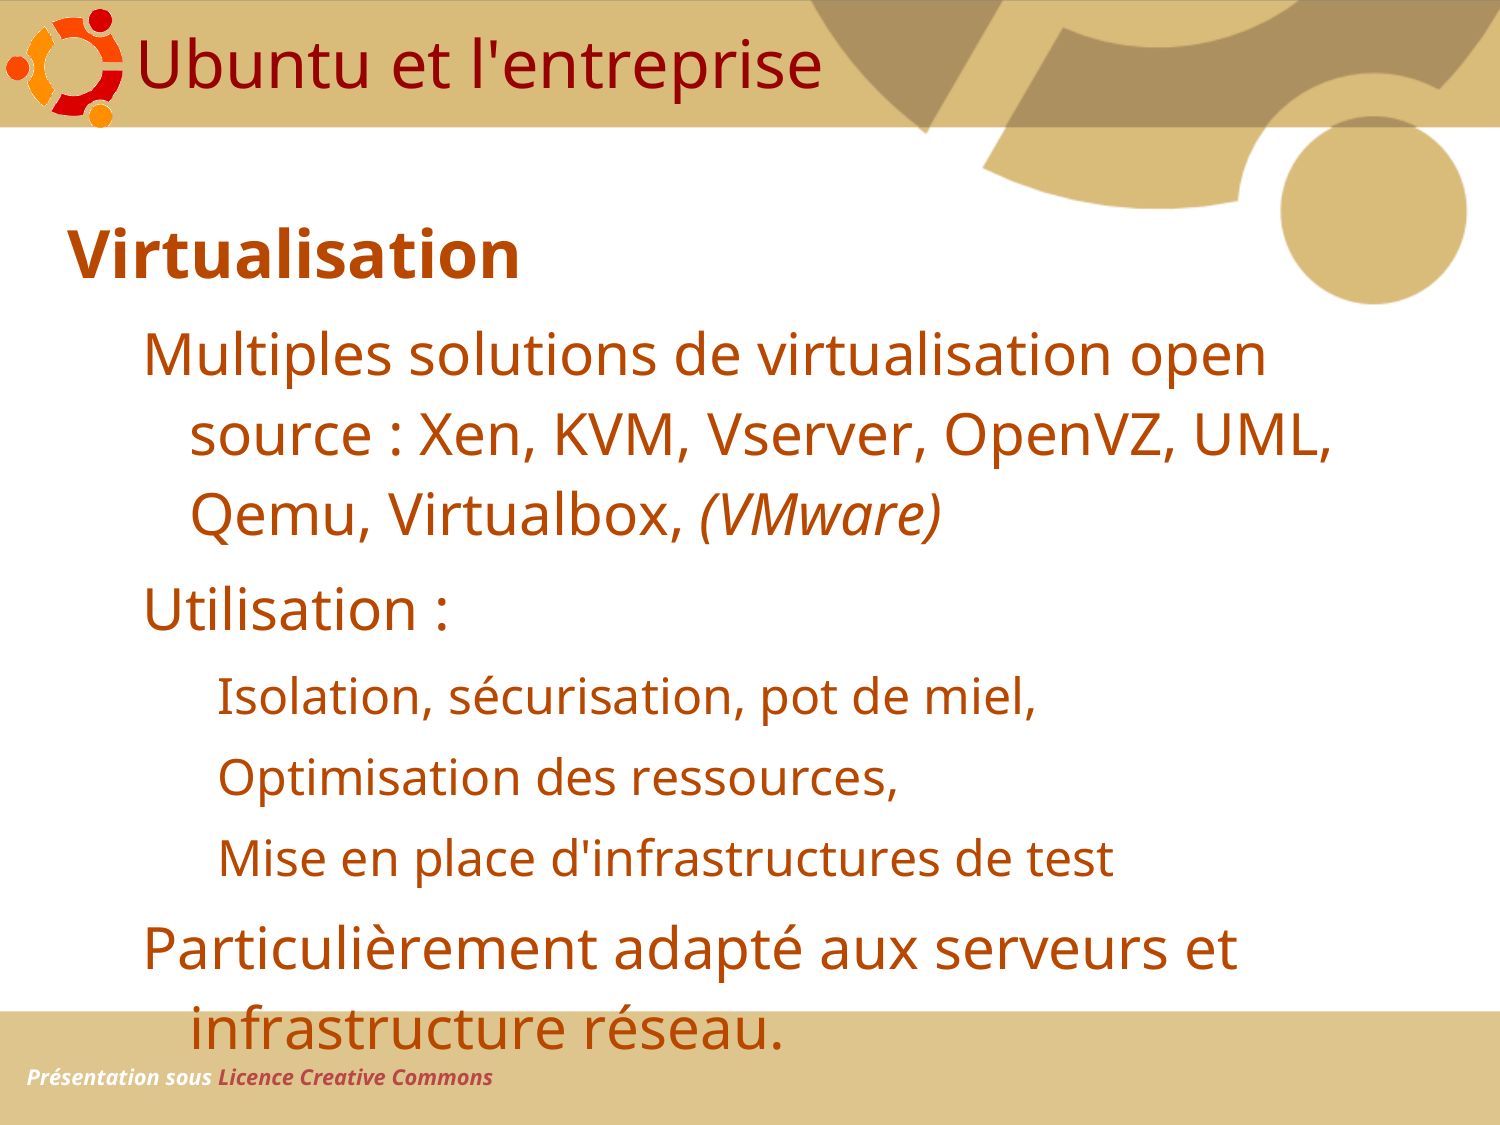

# Ubuntu et l'entreprise
Virtualisation
Multiples solutions de virtualisation open source : Xen, KVM, Vserver, OpenVZ, UML, Qemu, Virtualbox, (VMware)
Utilisation :
Isolation, sécurisation, pot de miel,
Optimisation des ressources,
Mise en place d'infrastructures de test
Particulièrement adapté aux serveurs et infrastructure réseau.